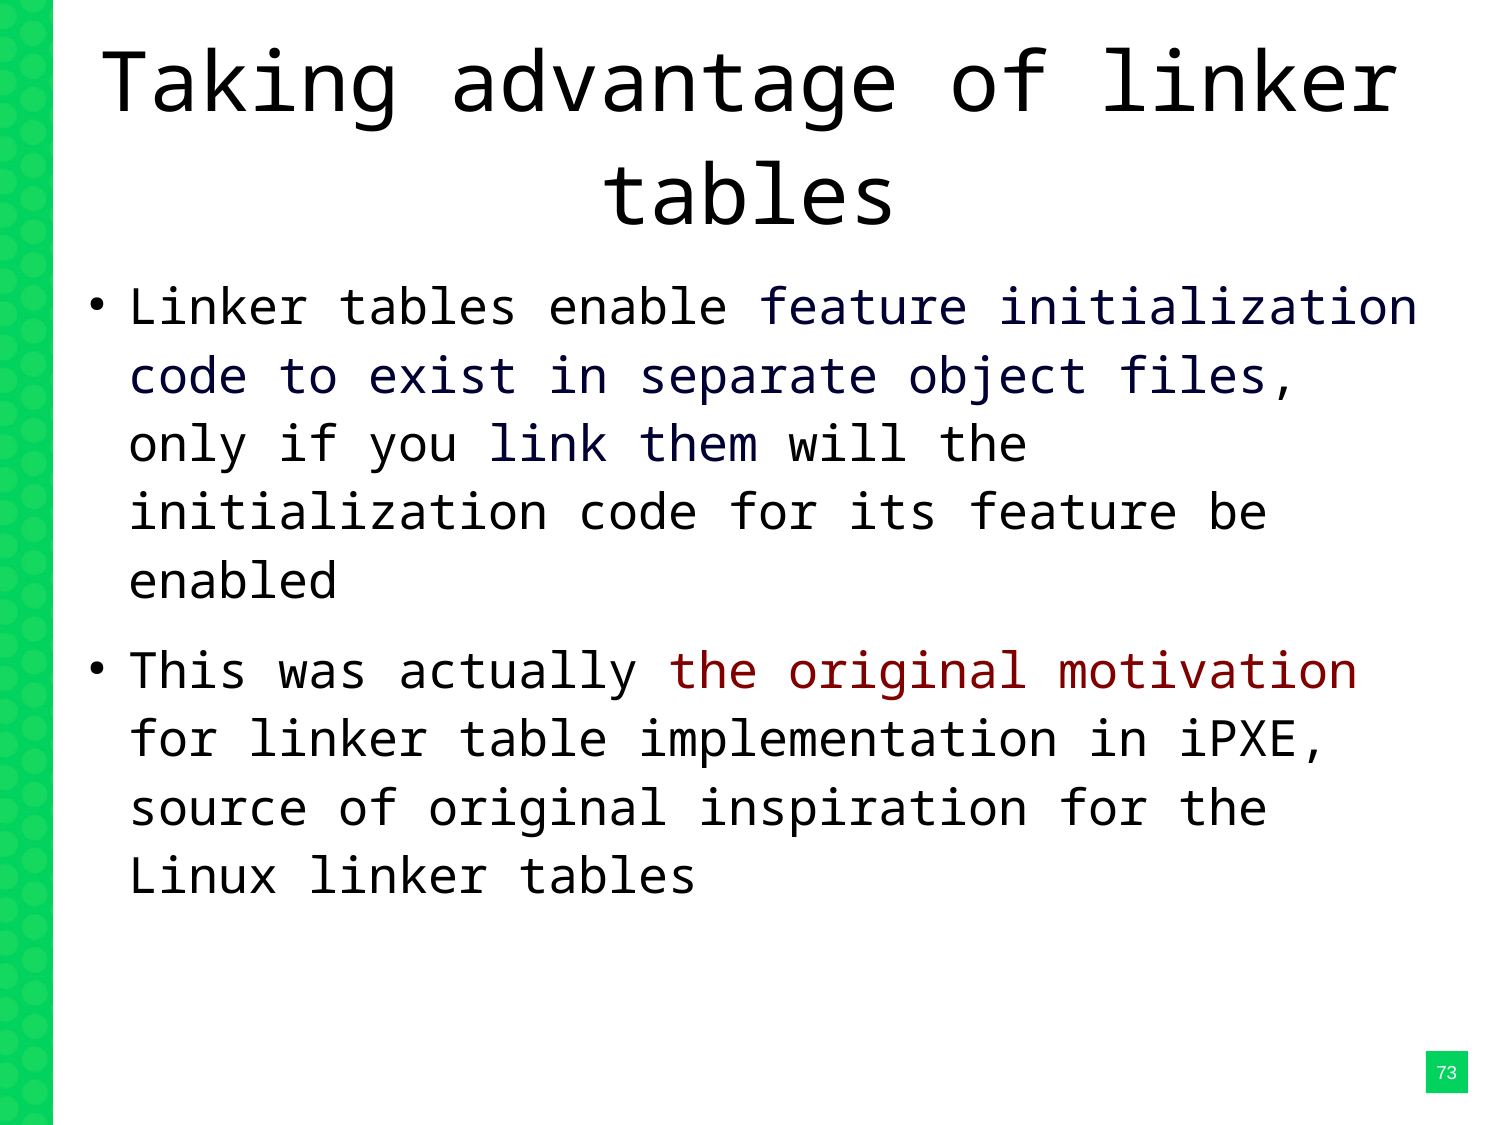

# Taking advantage of linker tables
Linker tables enable feature initialization code to exist in separate object files, only if you link them will the initialization code for its feature be enabled
This was actually the original motivation for linker table implementation in iPXE, source of original inspiration for the Linux linker tables